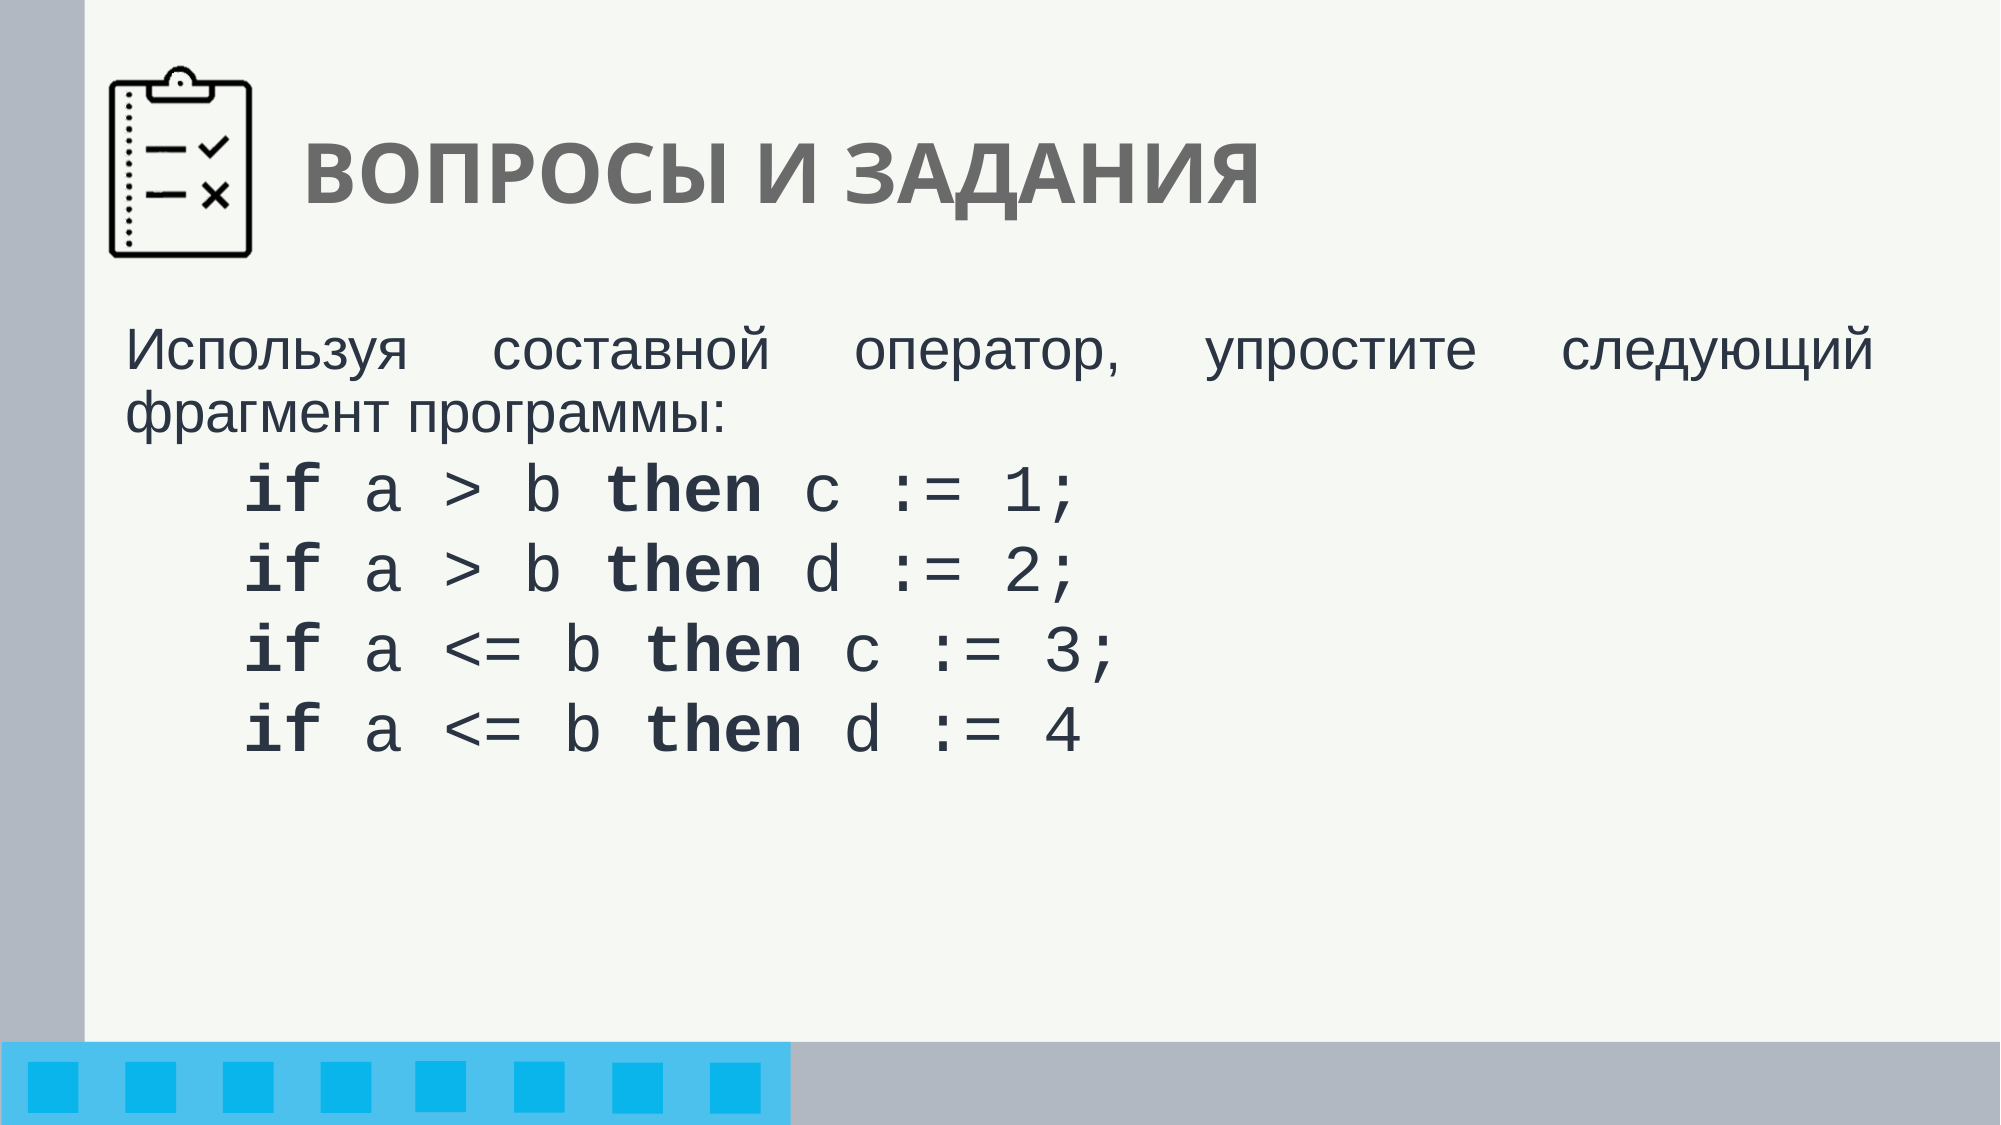

# ВОПРОСЫ И ЗАДАНИЯ
Используя составной оператор, упростите следующий фрагмент программы:
if a > b then c := 1;
if a > b then d := 2;
if a <= b then c := 3;
if a <= b then d := 4